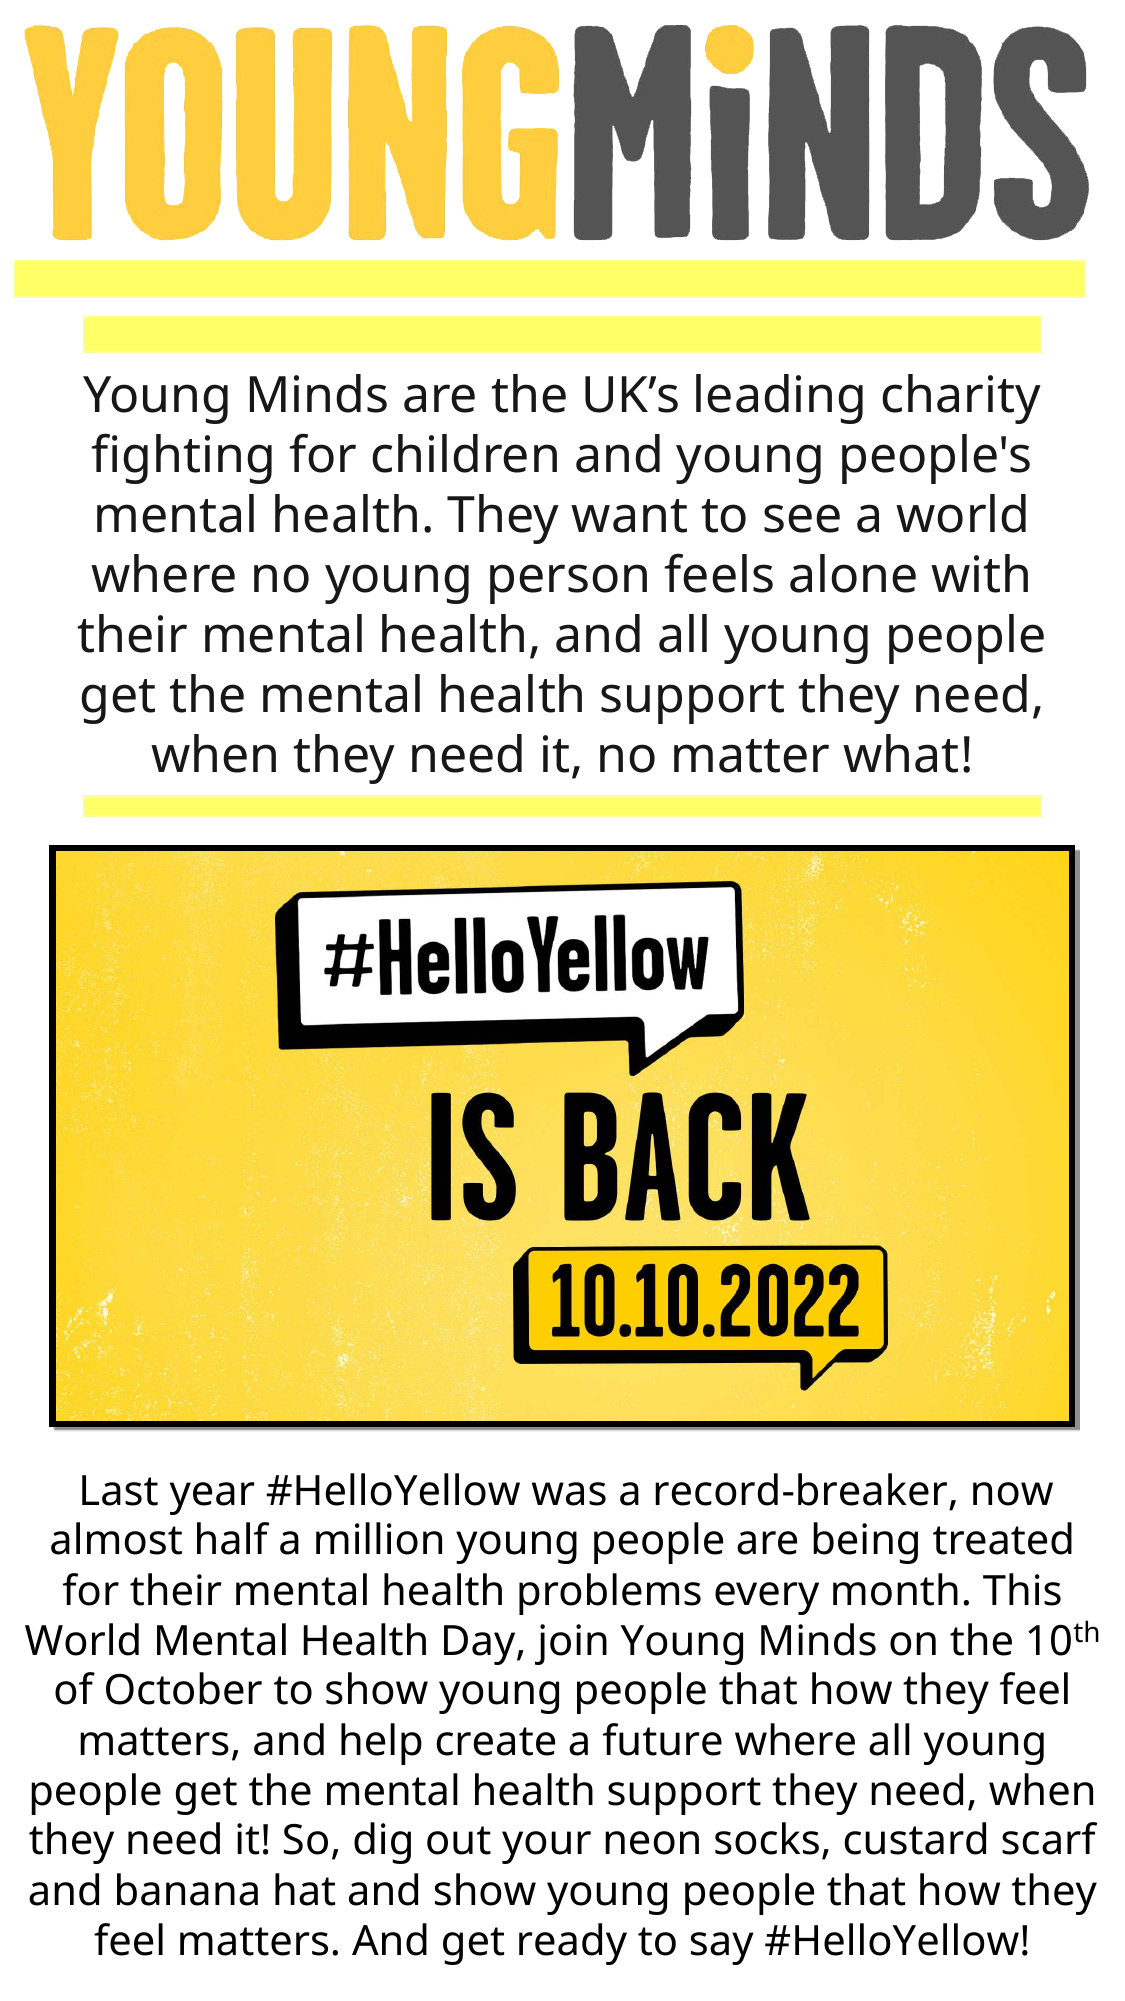

Young Minds are the UK’s leading charity fighting for children and young people's mental health. They want to see a world where no young person feels alone with their mental health, and all young people get the mental health support they need, when they need it, no matter what!
 Last year #HelloYellow was a record-breaker, now almost half a million young people are being treated for their mental health problems every month. This World Mental Health Day, join Young Minds on the 10th of October to show young people that how they feel matters, and help create a future where all young people get the mental health support they need, when they need it! So, dig out your neon socks, custard scarf and banana hat and show young people that how they feel matters. And get ready to say #HelloYellow!